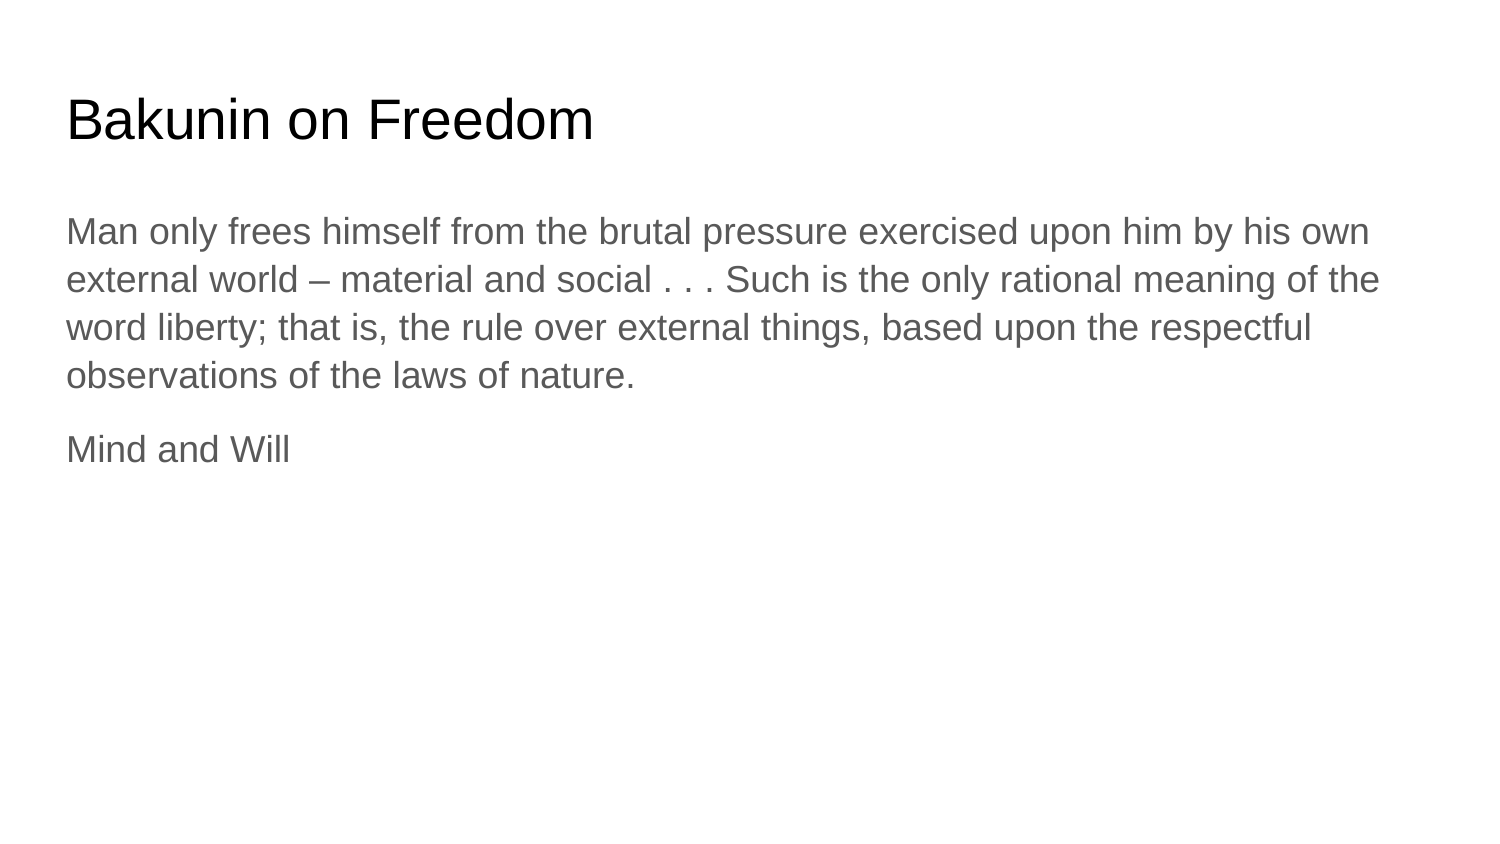

# Bakunin on Freedom
Man only frees himself from the brutal pressure exercised upon him by his own external world – material and social . . . Such is the only rational meaning of the word liberty; that is, the rule over external things, based upon the respectful observations of the laws of nature.
Mind and Will